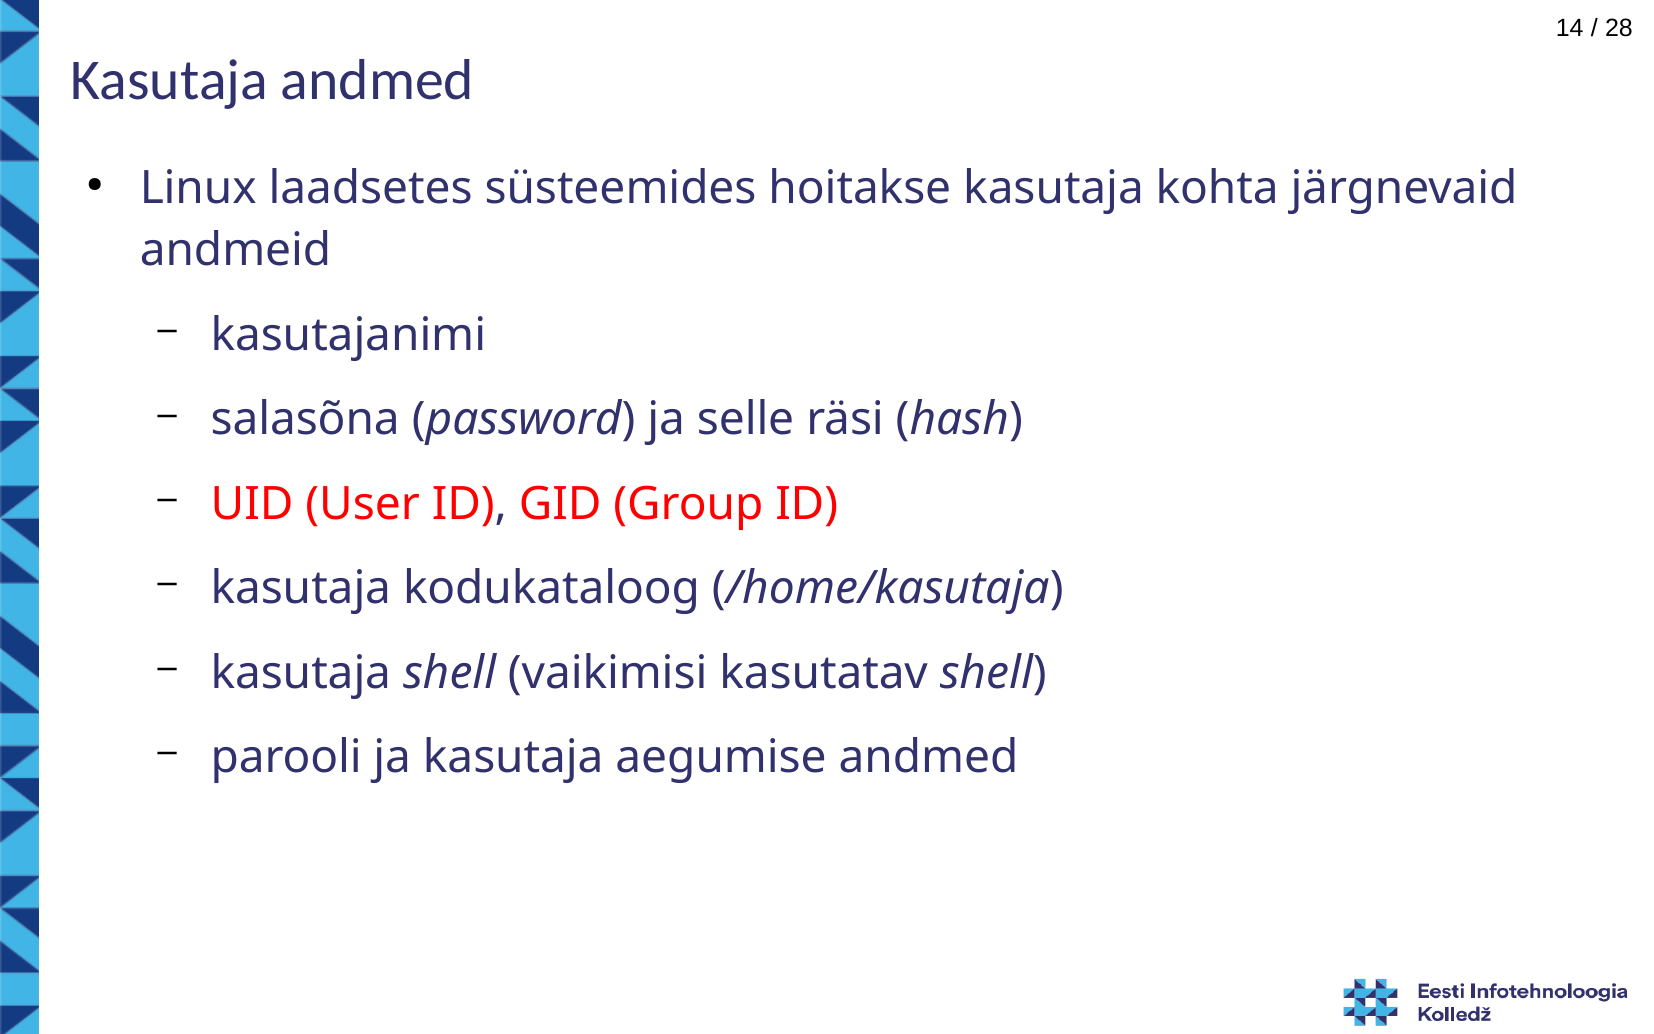

# Kasutaja andmed
Linux laadsetes süsteemides hoitakse kasutaja kohta järgnevaid andmeid
kasutajanimi
salasõna (password) ja selle räsi (hash)
UID (User ID), GID (Group ID)
kasutaja kodukataloog (/home/kasutaja)
kasutaja shell (vaikimisi kasutatav shell)
parooli ja kasutaja aegumise andmed